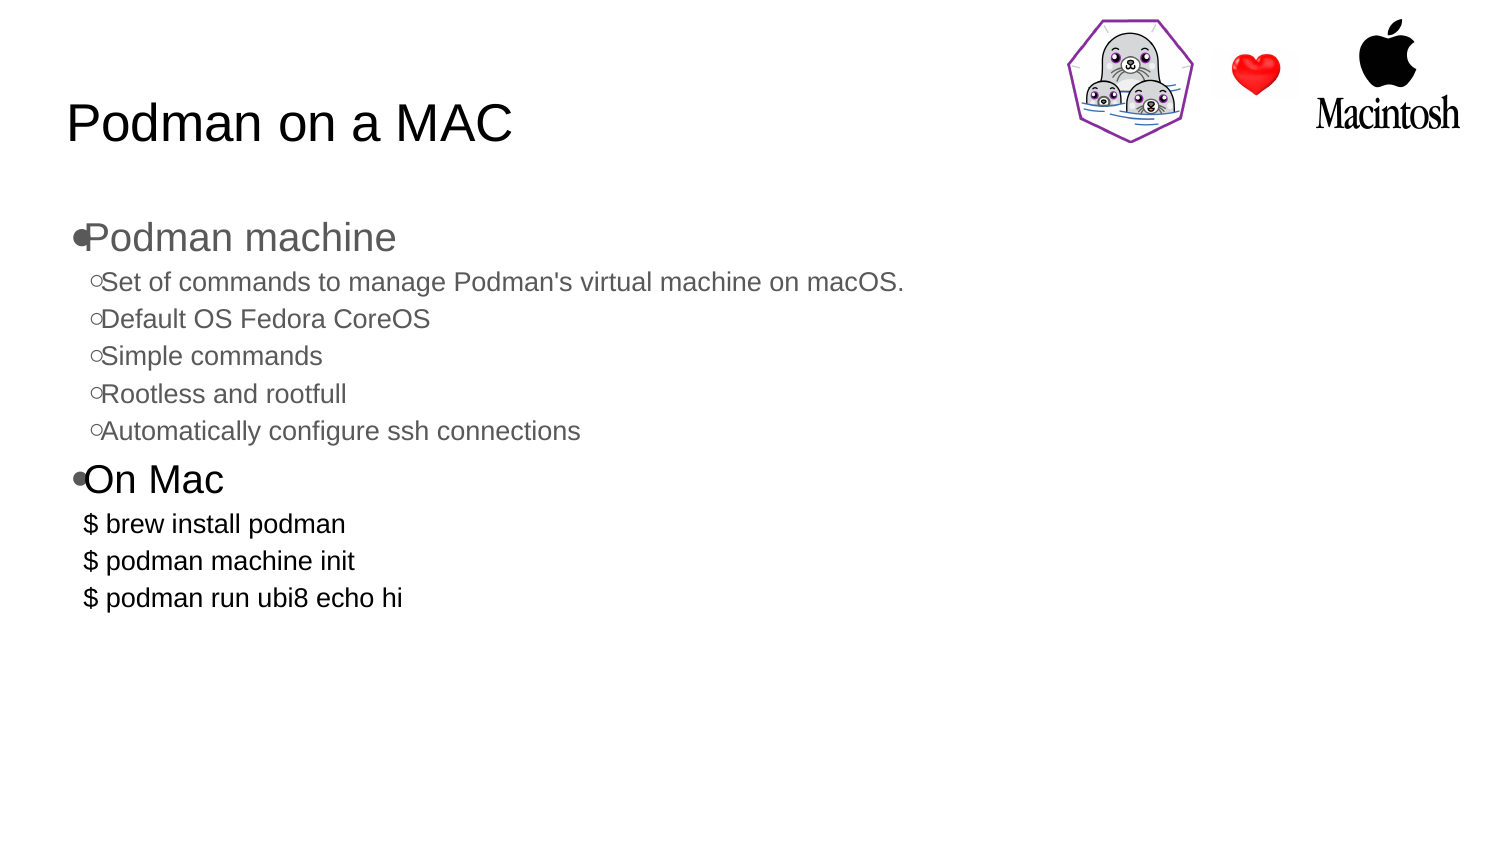

# Podman on a MAC
Podman machine
Set of commands to manage Podman's virtual machine on macOS.
Default OS Fedora CoreOS
Simple commands
Rootless and rootfull
Automatically configure ssh connections
On Mac
$ brew install podman
$ podman machine init
$ podman run ubi8 echo hi